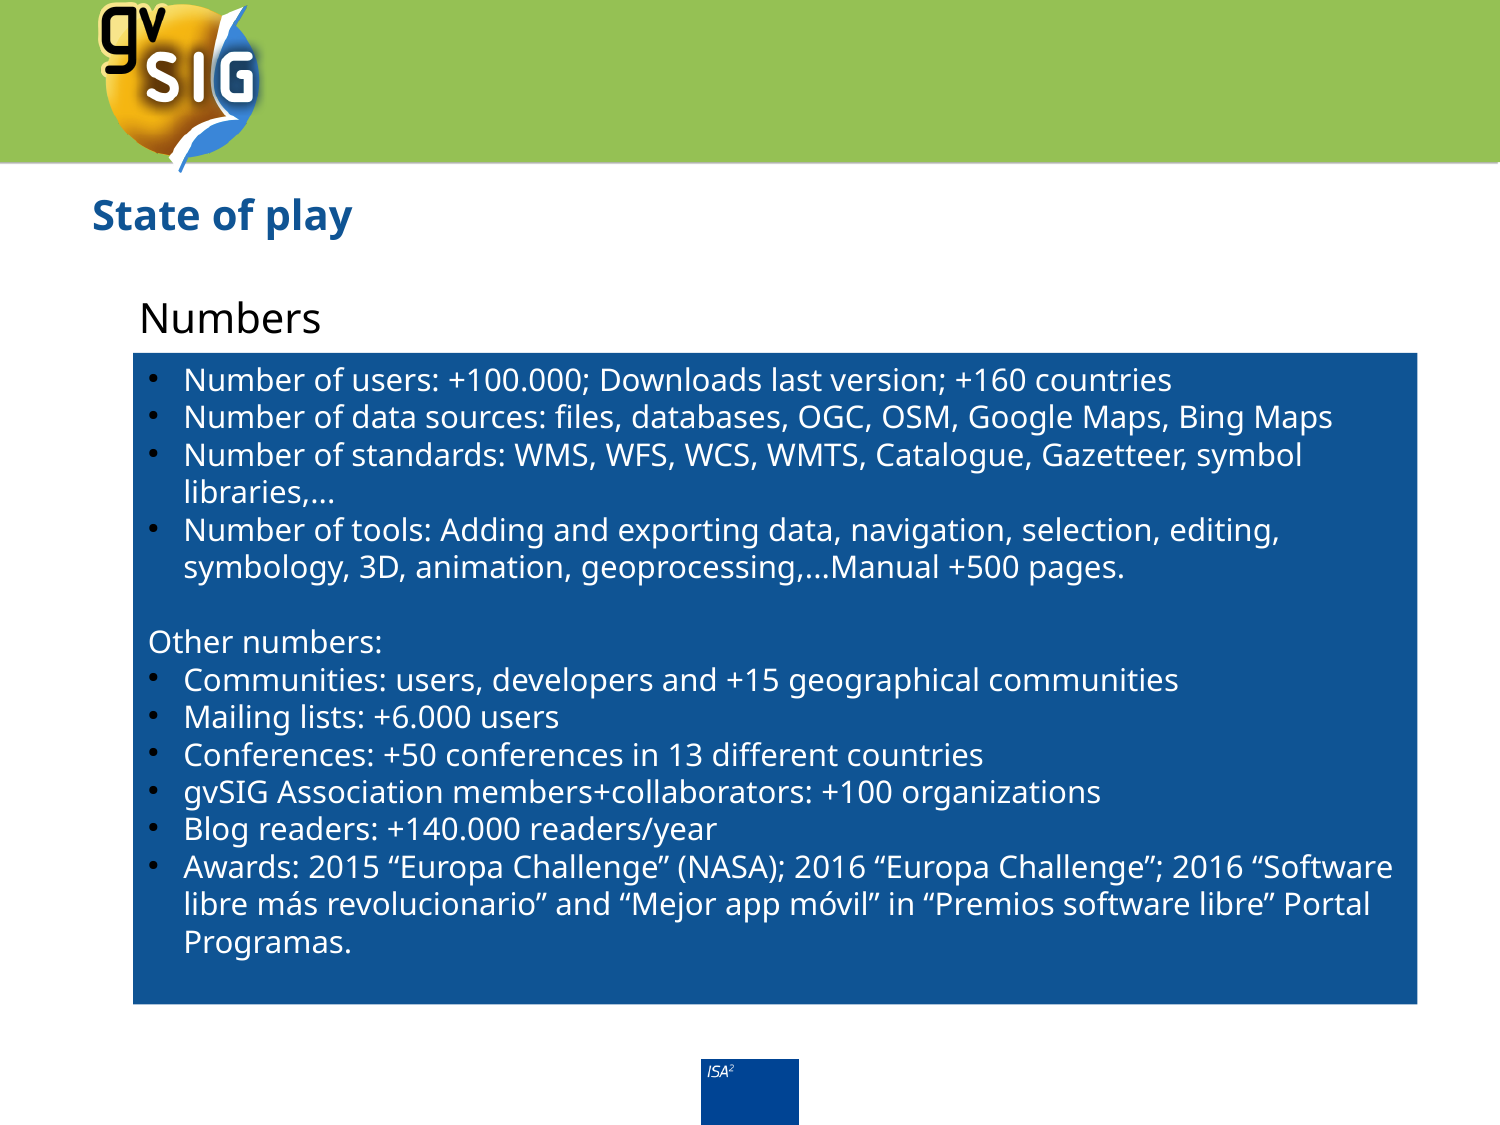

# State of play
Numbers
Number of users: +100.000; Downloads last version; +160 countries
Number of data sources: files, databases, OGC, OSM, Google Maps, Bing Maps
Number of standards: WMS, WFS, WCS, WMTS, Catalogue, Gazetteer, symbol libraries,...
Number of tools: Adding and exporting data, navigation, selection, editing, symbology, 3D, animation, geoprocessing,...Manual +500 pages.
Other numbers:
Communities: users, developers and +15 geographical communities
Mailing lists: +6.000 users
Conferences: +50 conferences in 13 different countries
gvSIG Association members+collaborators: +100 organizations
Blog readers: +140.000 readers/year
Awards: 2015 “Europa Challenge” (NASA); 2016 “Europa Challenge”; 2016 “Software libre más revolucionario” and “Mejor app móvil” in “Premios software libre” Portal Programas.